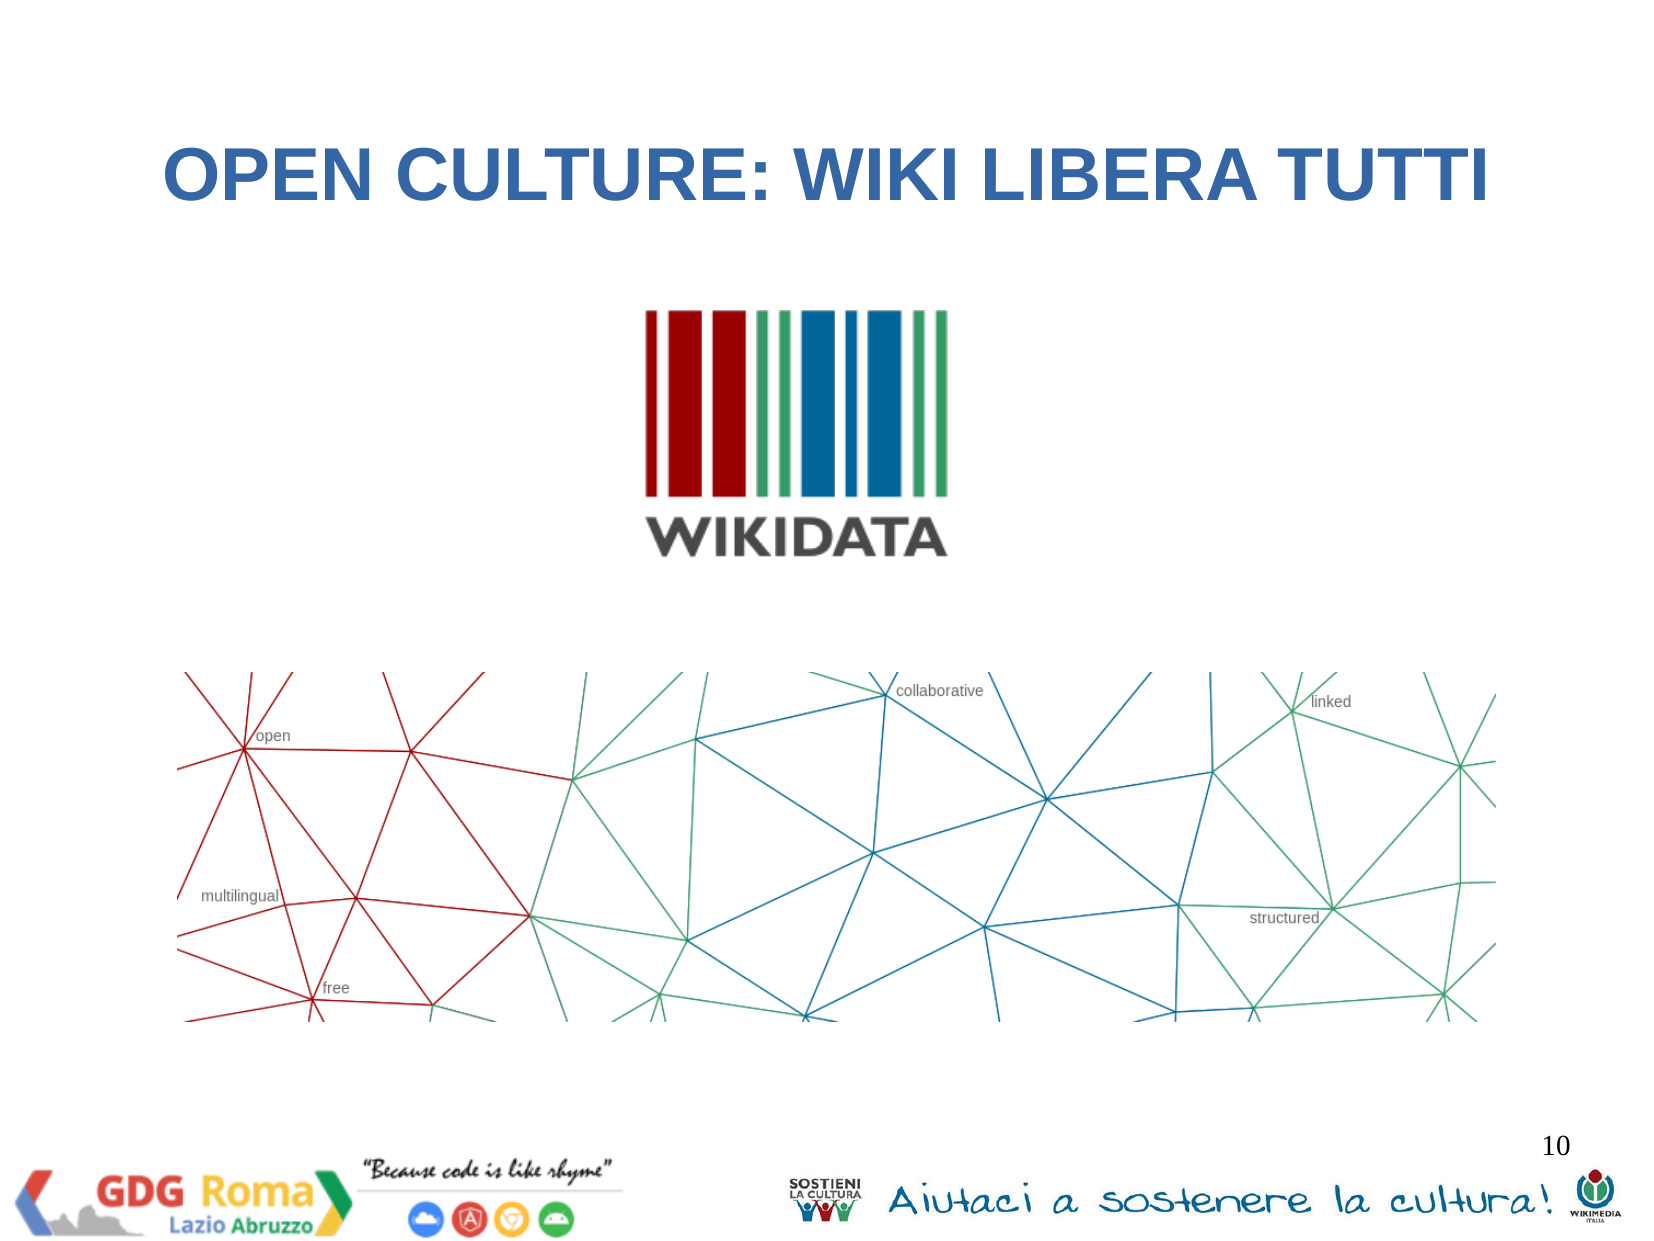

OPEN CULTURE: WIKI LIBERA TUTTI
#
10